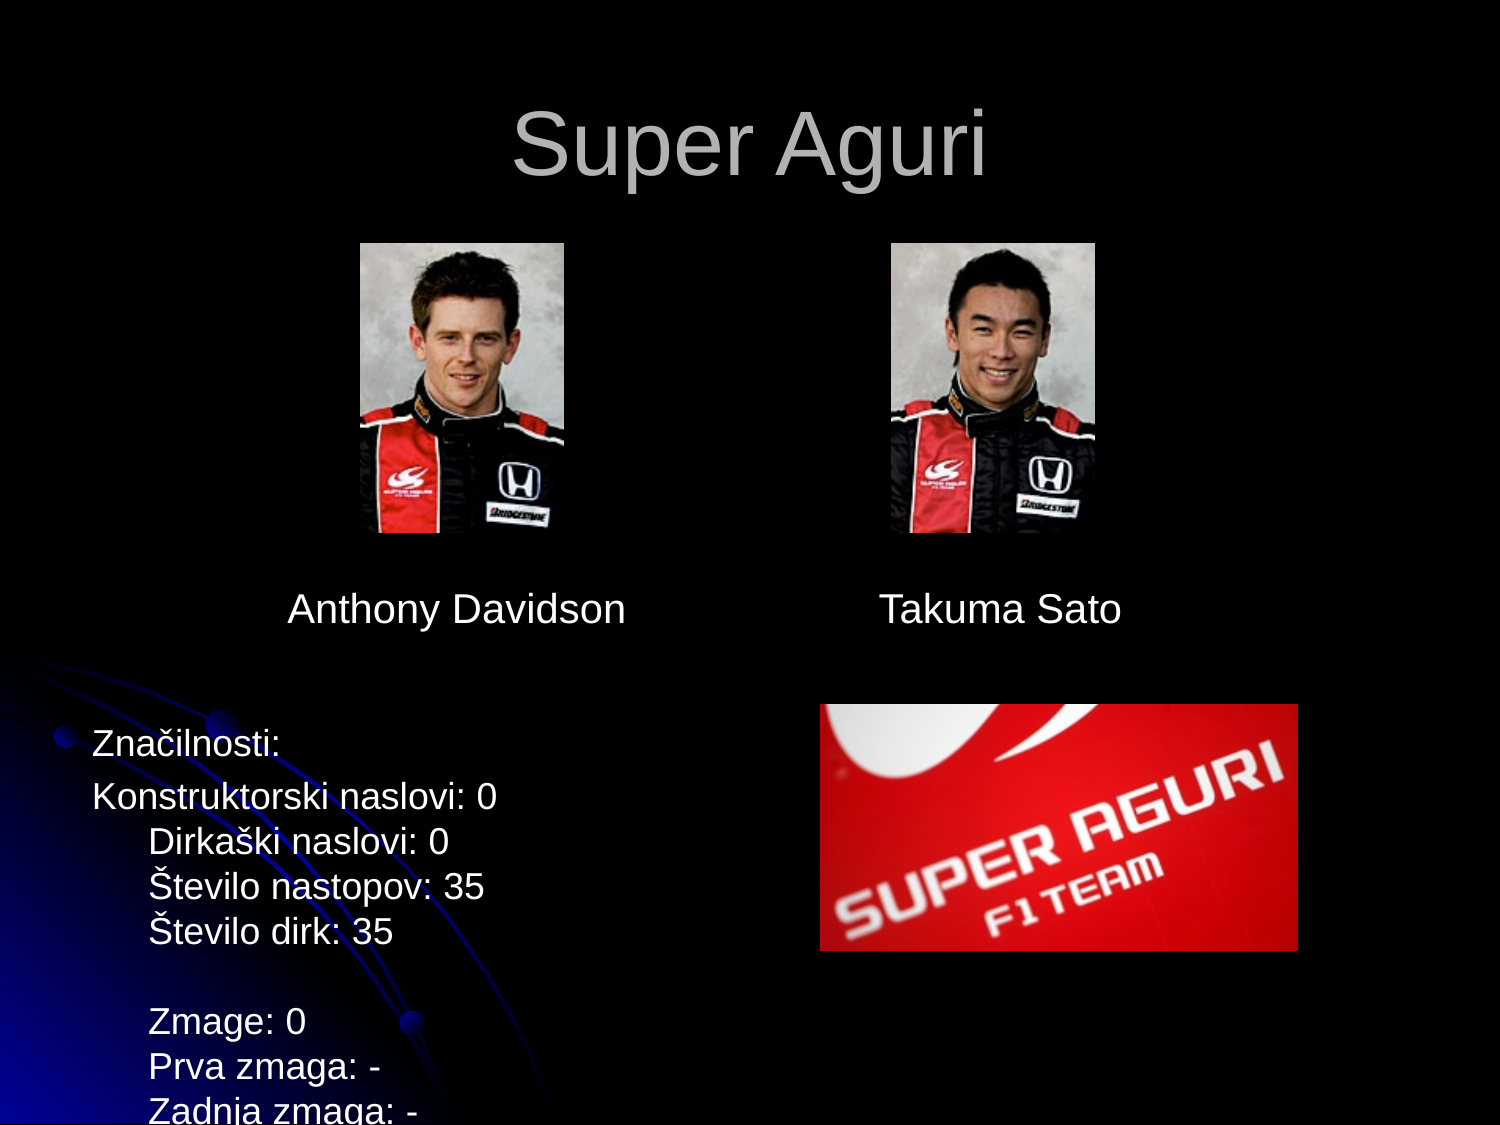

# Super Aguri
 Anthony Davidson Takuma Sato
Značilnosti:
Konstruktorski naslovi: 0
Dirkaški naslovi: 0
Število nastopov: 35
Število dirk: 35
Zmage: 0
Prva zmaga: -
Zadnja zmaga: -